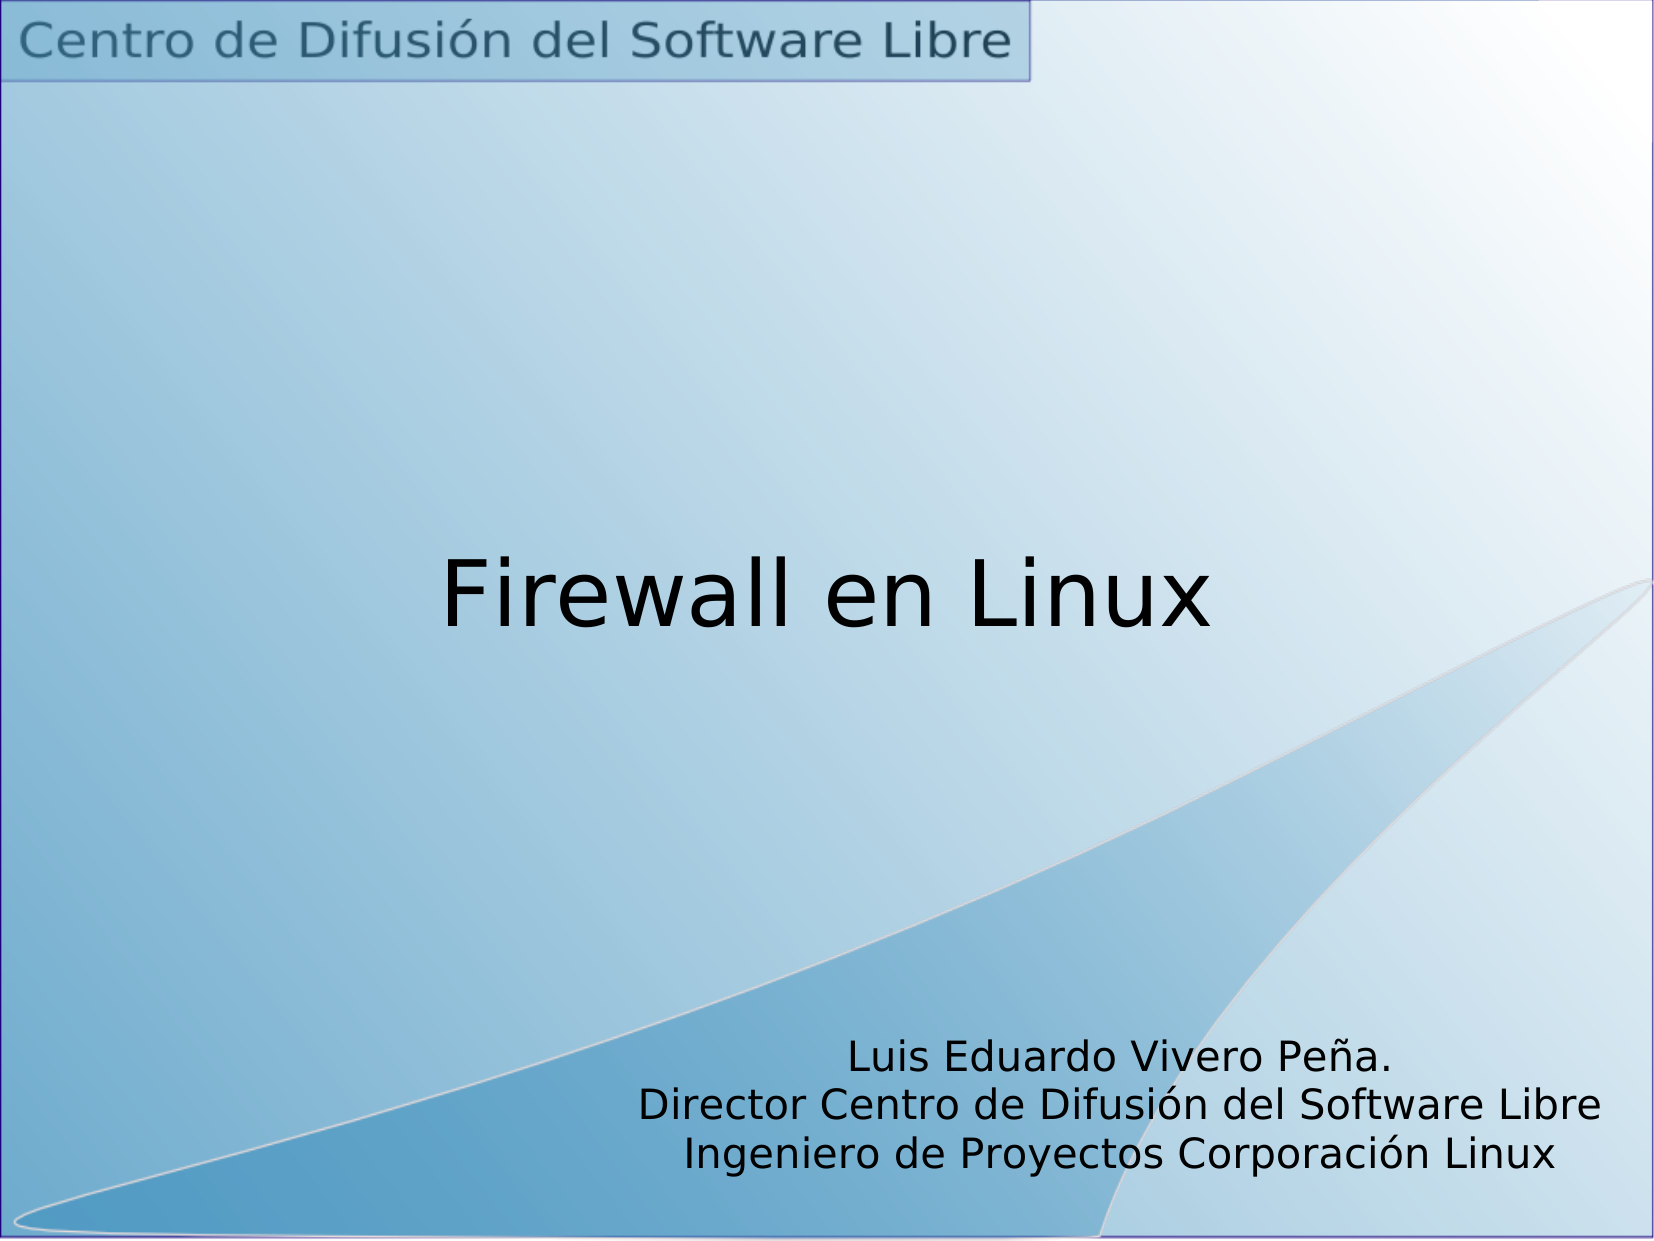

# Firewall en Linux
Luis Eduardo Vivero Peña.
Director Centro de Difusión del Software Libre
Ingeniero de Proyectos Corporación Linux